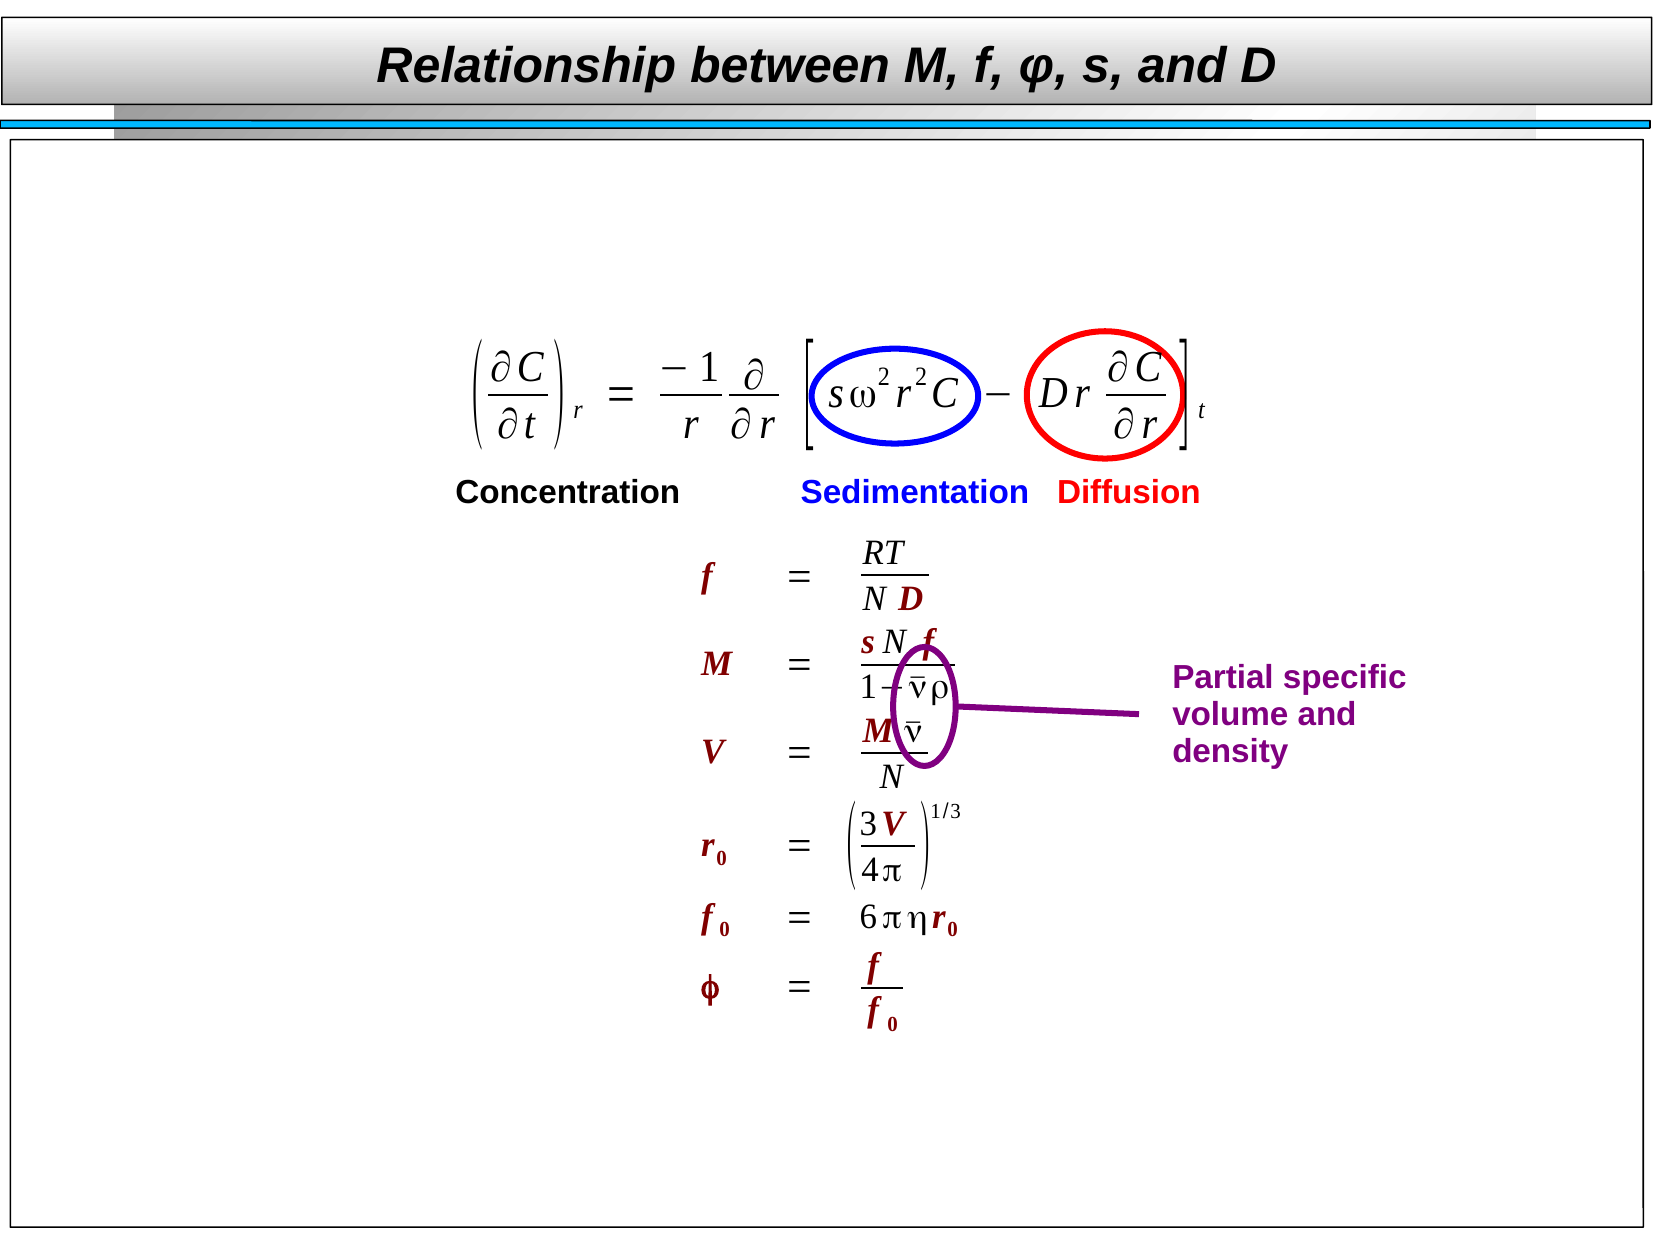

Relationship between M, f, φ, s, and D
Concentration Sedimentation Diffusion
 Partial specific
 volume and
 density